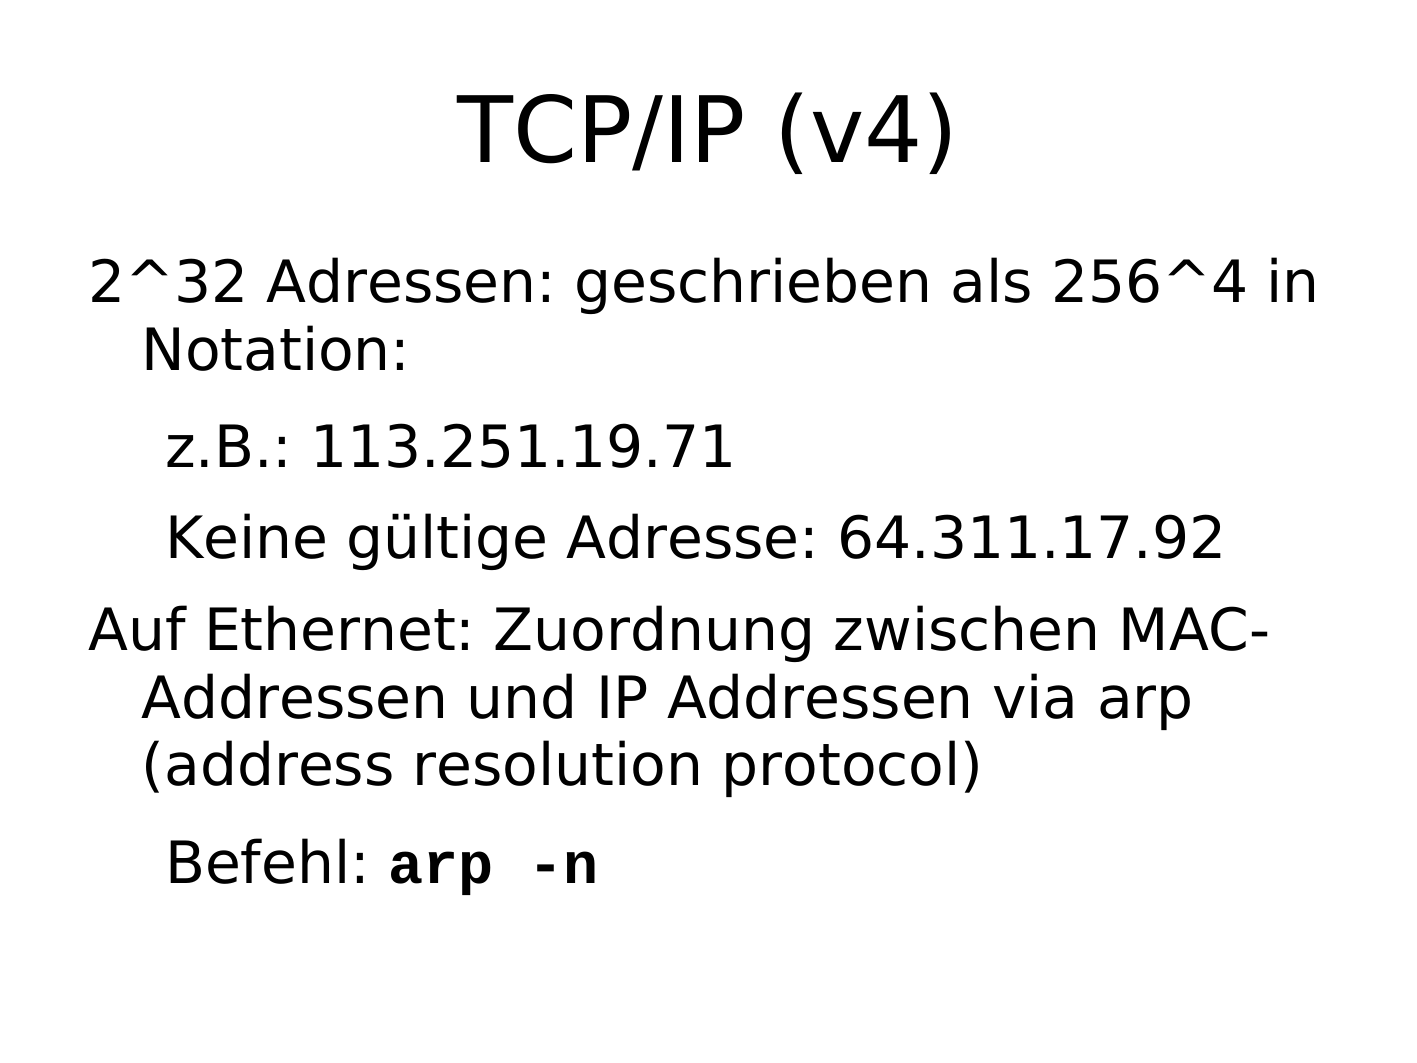

# TCP/IP (v4)
2^32 Adressen: geschrieben als 256^4 in Notation:
z.B.: 113.251.19.71
Keine gültige Adresse: 64.311.17.92
Auf Ethernet: Zuordnung zwischen MAC-Addressen und IP Addressen via arp (address resolution protocol)
Befehl: arp -n